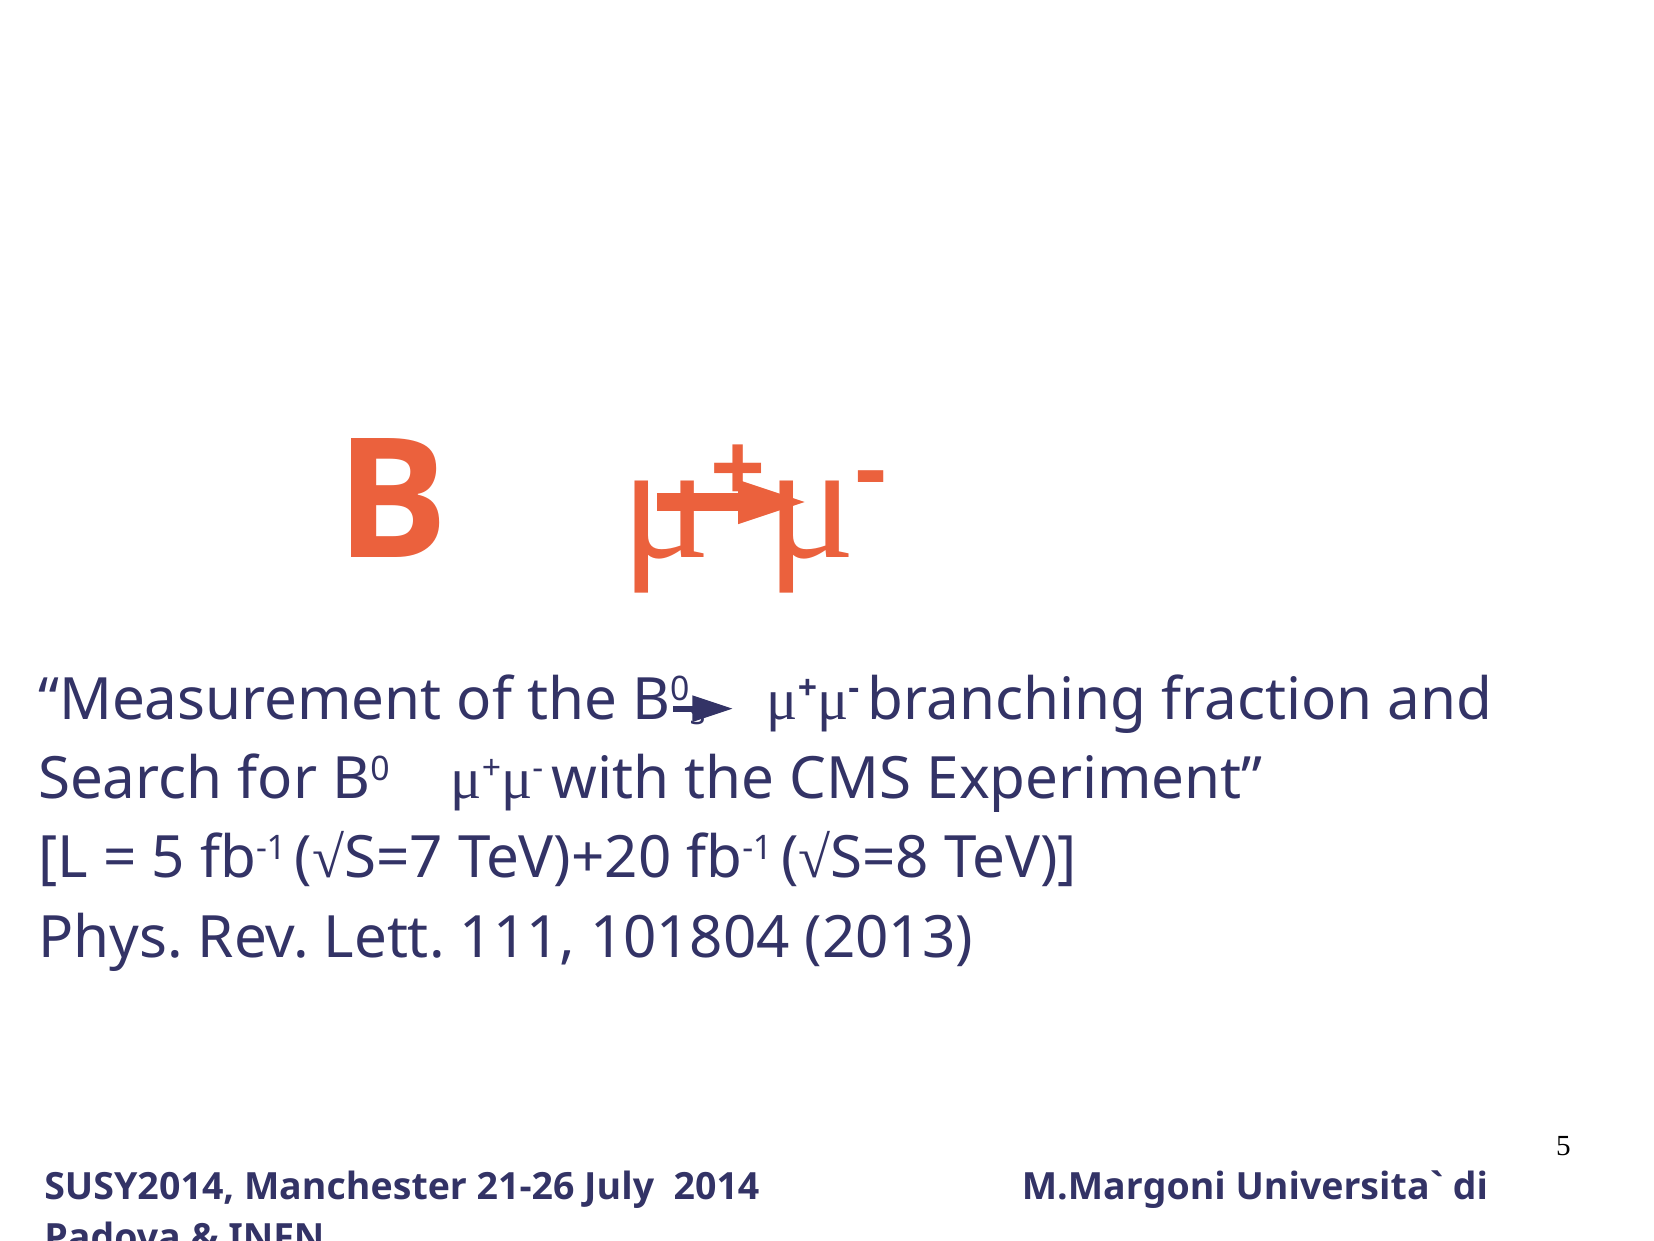

B μ+μ-
“Measurement of the B0s μ+μ- branching fraction and Search for B0 μ+μ- with the CMS Experiment”
[L = 5 fb-1 (√S=7 TeV)+20 fb-1 (√S=8 TeV)]
Phys. Rev. Lett. 111, 101804 (2013)
5
SUSY2014, Manchester 21-26 July 2014 M.Margoni Universita` di Padova & INFN